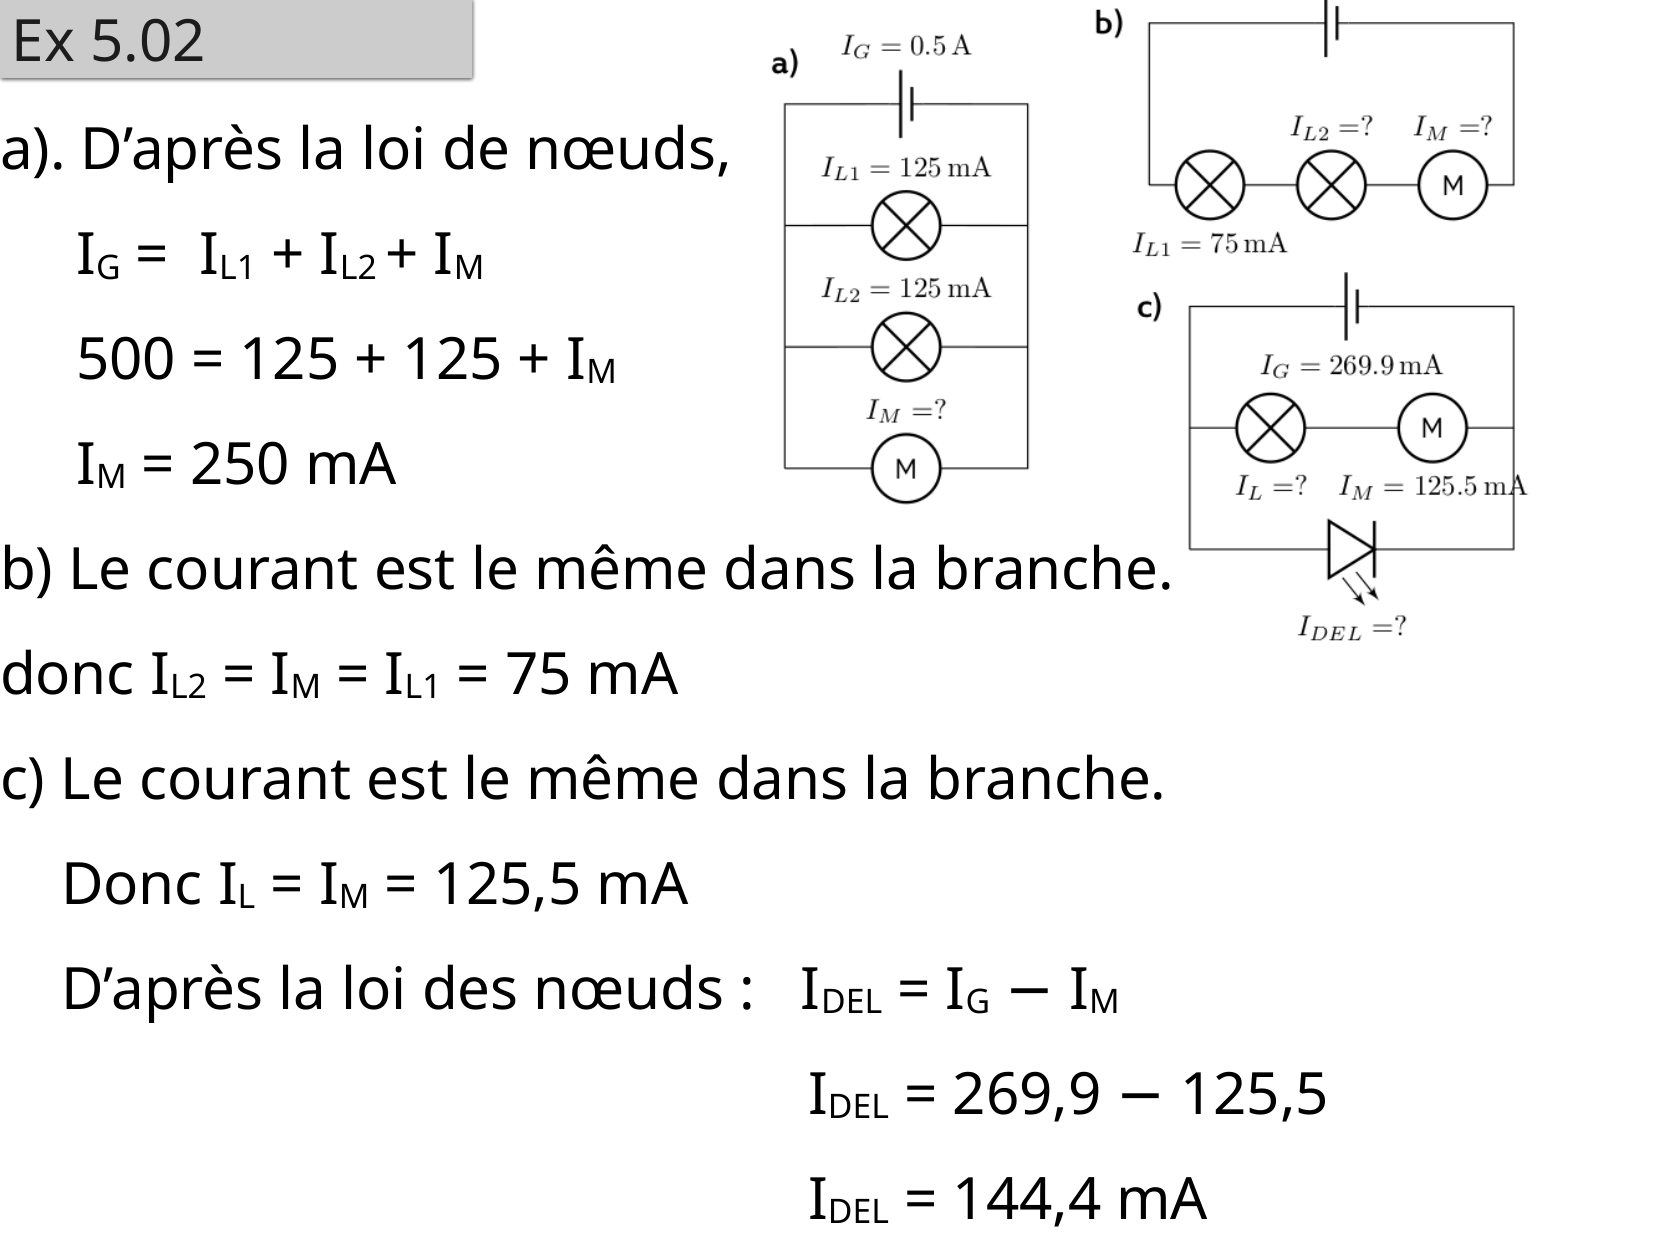

# Ex 5.02
a). D’après la loi de nœuds,
 IG = IL1 + IL2 + IM
 500 = 125 + 125 + IM
 IM = 250 mA
b) Le courant est le même dans la branche.
donc IL2 = IM = IL1 = 75 mA
c) Le courant est le même dans la branche.
 Donc IL = IM = 125,5 mA
 D’après la loi des nœuds : IDEL = IG − IM
 IDEL = 269,9 − 125,5
 IDEL = 144,4 mA